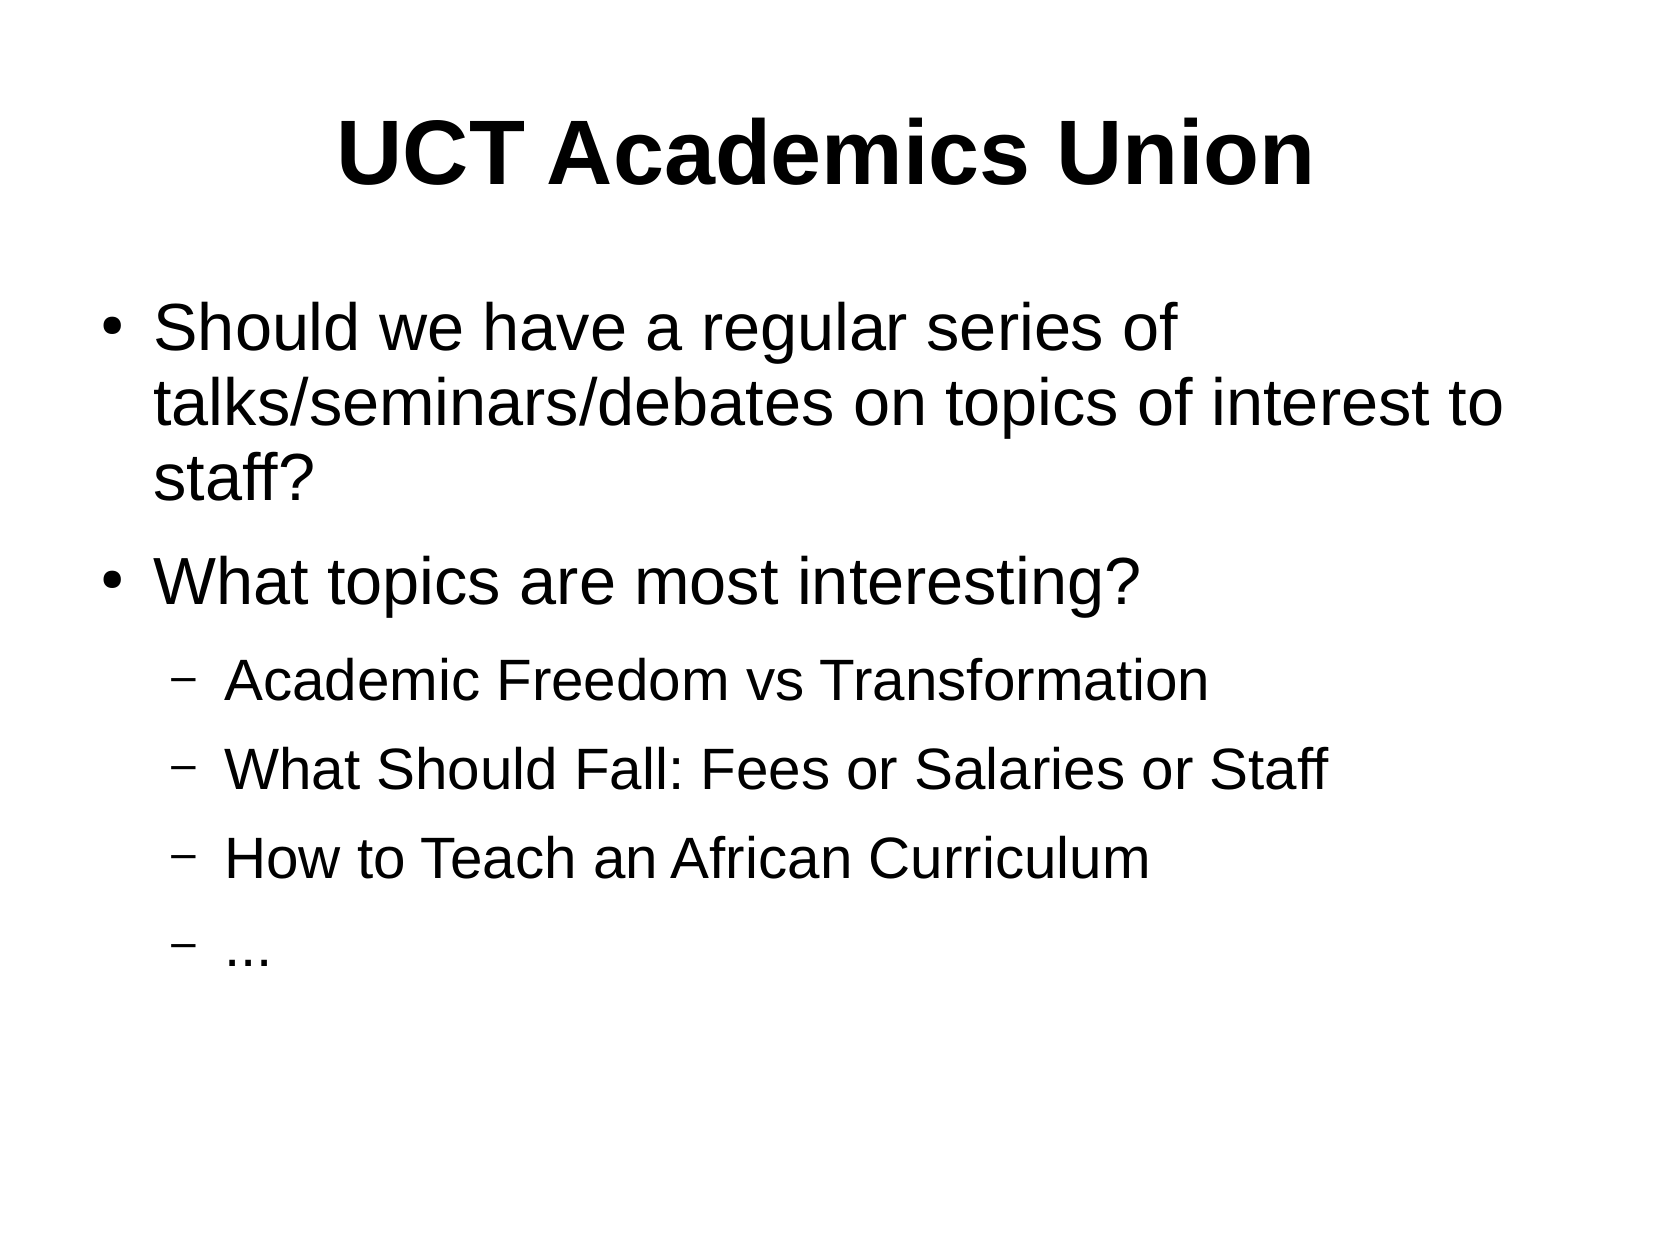

# UCT Academics Union
Should we have a regular series of talks/seminars/debates on topics of interest to staff?
What topics are most interesting?
Academic Freedom vs Transformation
What Should Fall: Fees or Salaries or Staff
How to Teach an African Curriculum
...